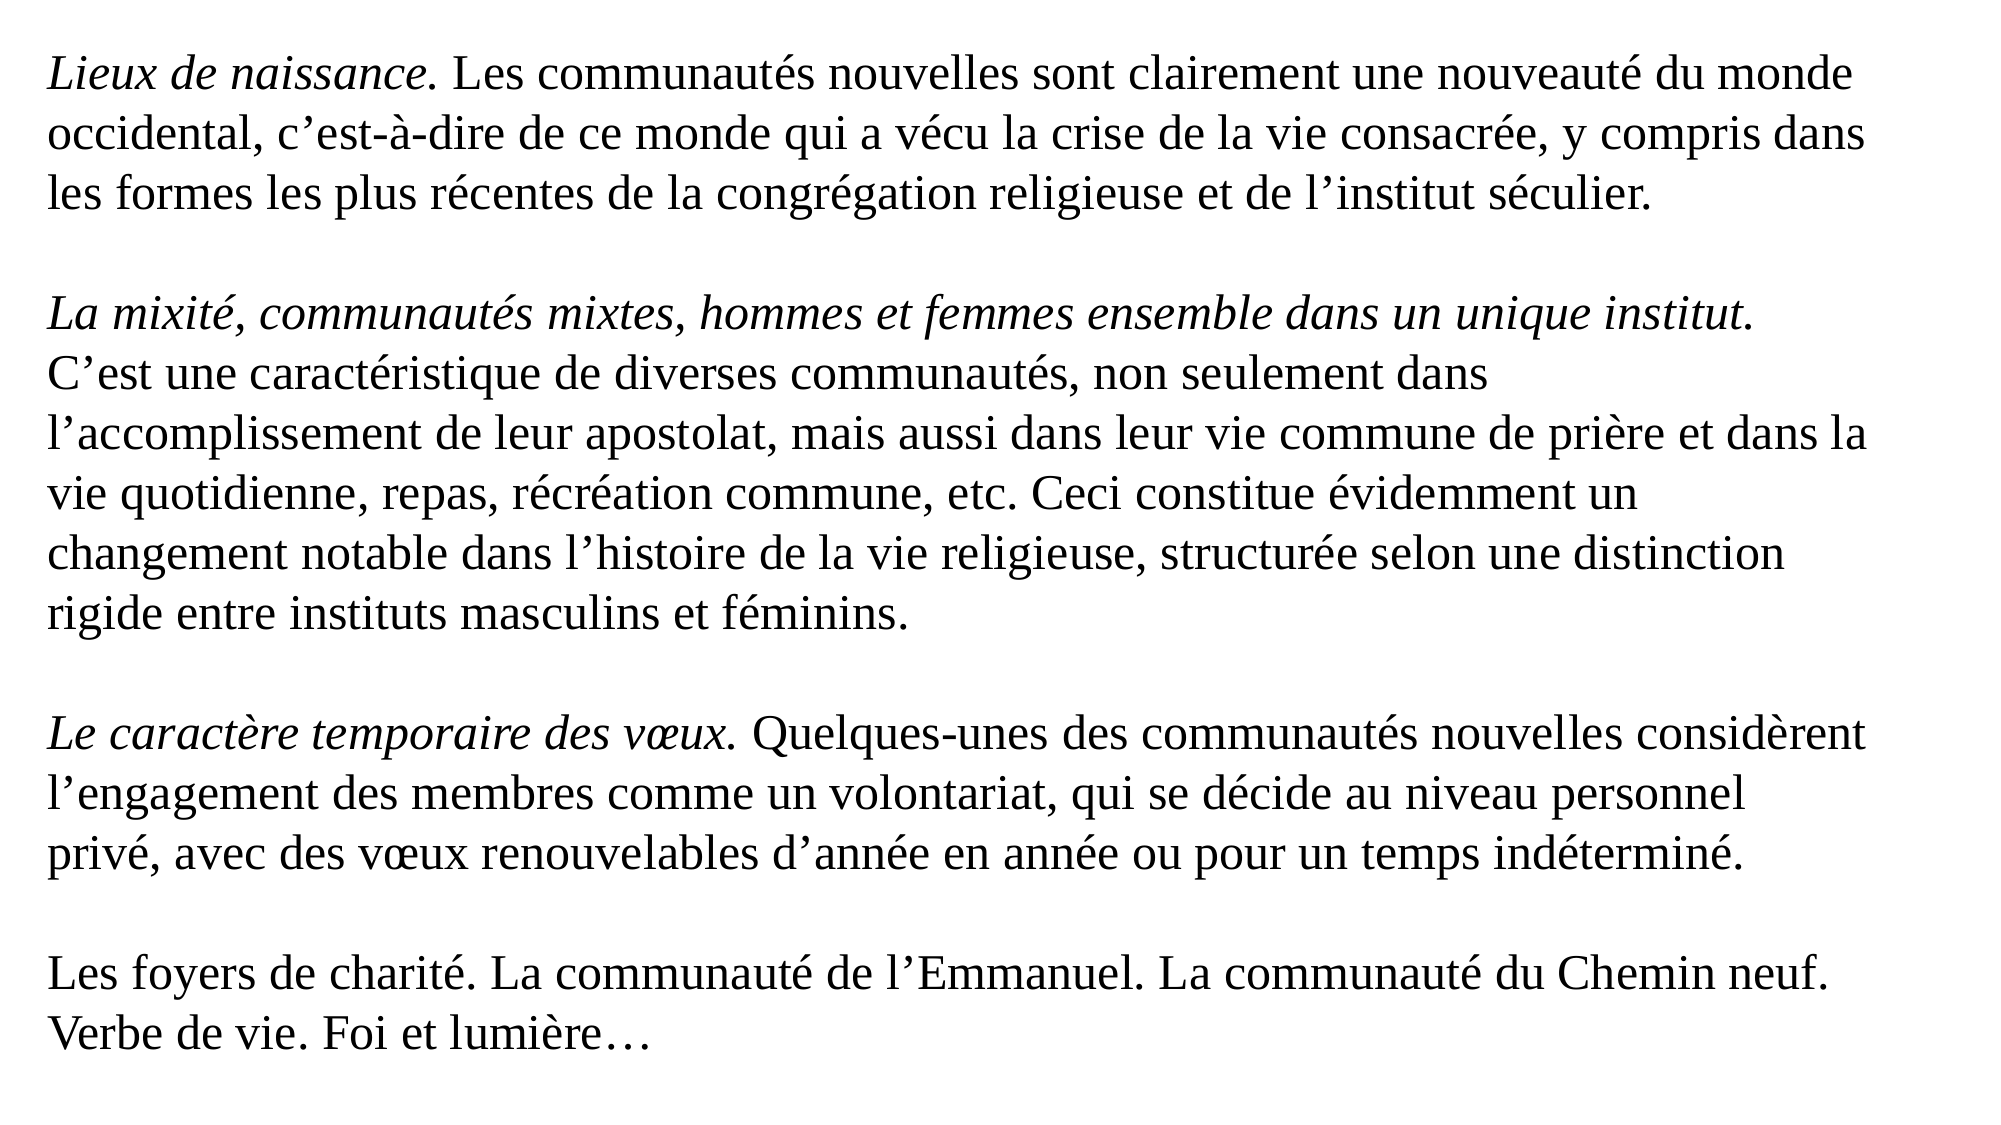

Lieux de naissance. Les communautés nouvelles sont clairement une nouveauté du monde occidental, c’est-à-dire de ce monde qui a vécu la crise de la vie consacrée, y compris dans les formes les plus récentes de la congrégation religieuse et de l’institut séculier.
La mixité, communautés mixtes, hommes et femmes ensemble dans un unique institut. C’est une caractéristique de diverses communautés, non seulement dans l’accomplissement de leur apostolat, mais aussi dans leur vie commune de prière et dans la vie quotidienne, repas, récréation commune, etc. Ceci constitue évidemment un changement notable dans l’histoire de la vie religieuse, structurée selon une distinction rigide entre instituts masculins et féminins.
Le caractère temporaire des vœux. Quelques-unes des communautés nouvelles considèrent l’engagement des membres comme un volontariat, qui se décide au niveau personnel privé, avec des vœux renouvelables d’année en année ou pour un temps indéterminé.
Les foyers de charité. La communauté de l’Emmanuel. La communauté du Chemin neuf. Verbe de vie. Foi et lumière…